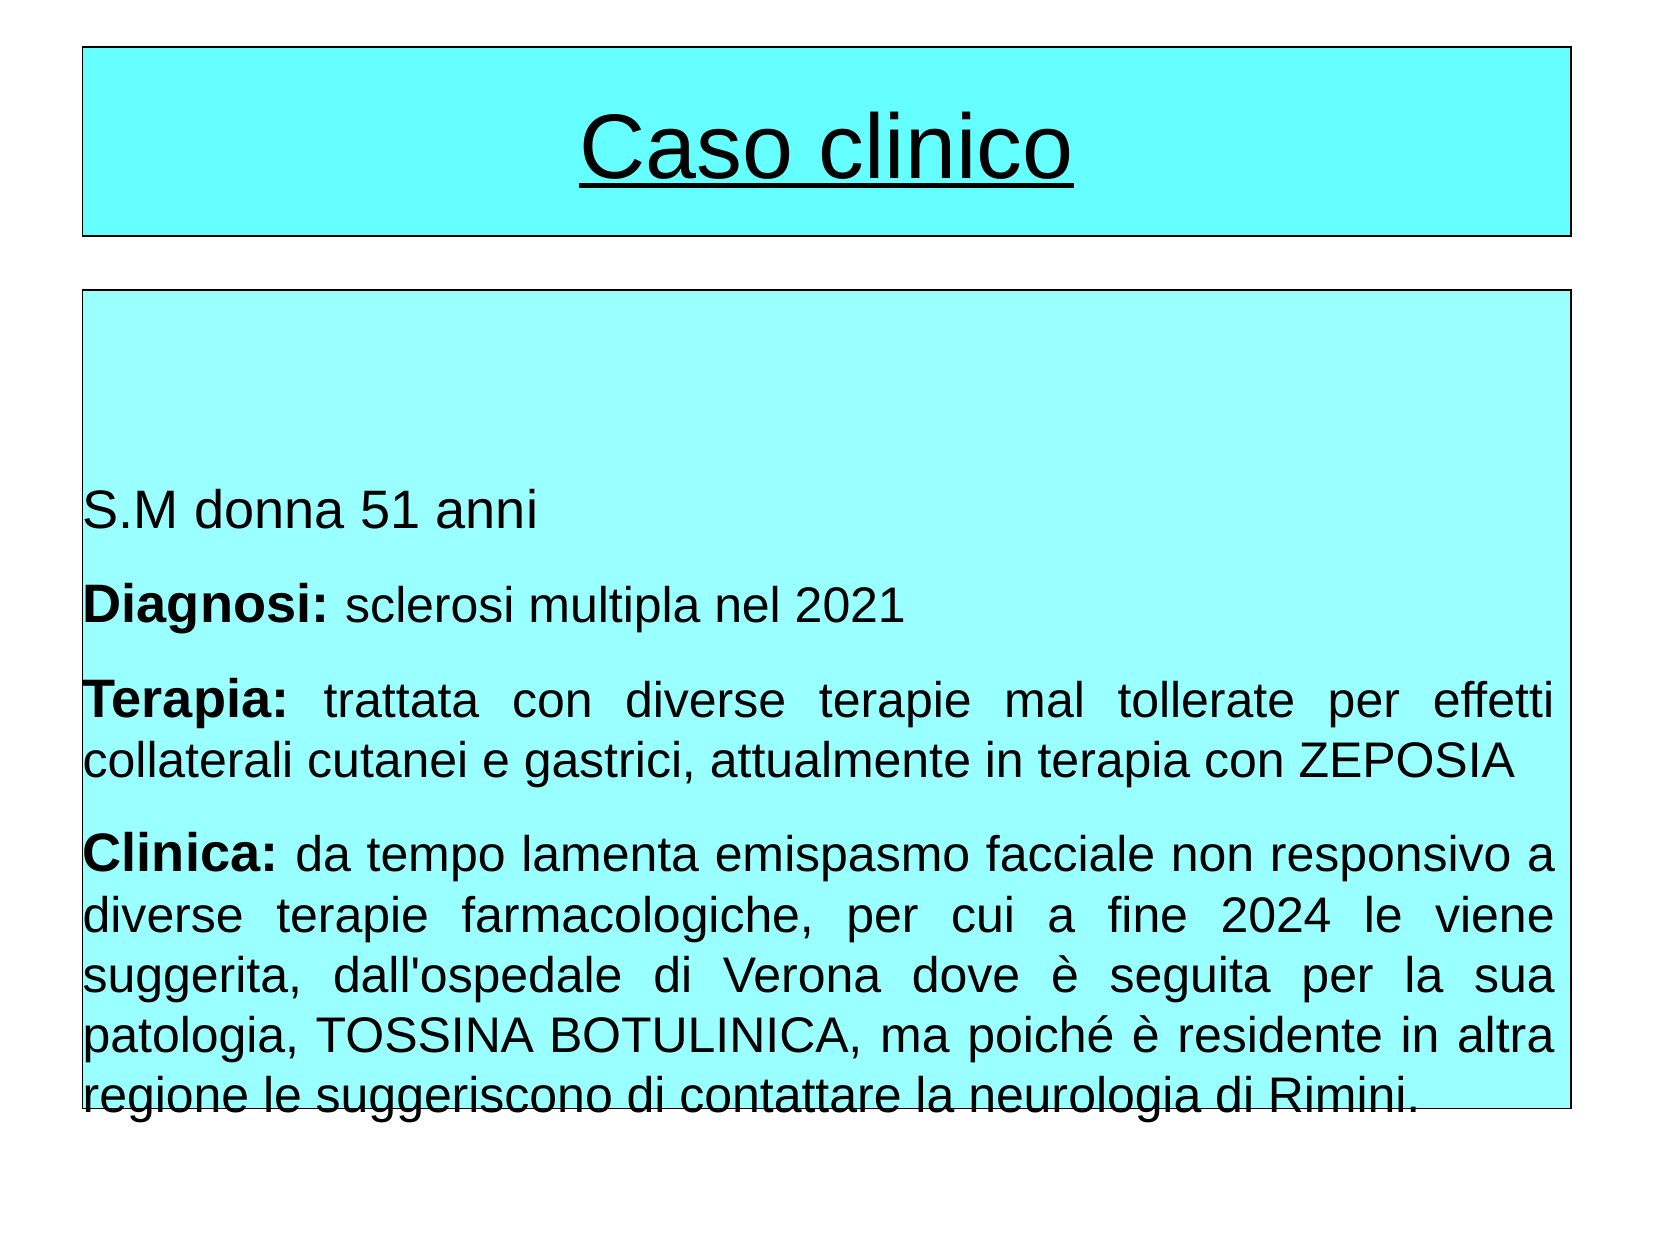

# Caso clinico
S.M donna 51 anni
Diagnosi: sclerosi multipla nel 2021
Terapia: trattata con diverse terapie mal tollerate per effetti collaterali cutanei e gastrici, attualmente in terapia con ZEPOSIA
Clinica: da tempo lamenta emispasmo facciale non responsivo a diverse terapie farmacologiche, per cui a fine 2024 le viene suggerita, dall'ospedale di Verona dove è seguita per la sua patologia, TOSSINA BOTULINICA, ma poiché è residente in altra regione le suggeriscono di contattare la neurologia di Rimini.